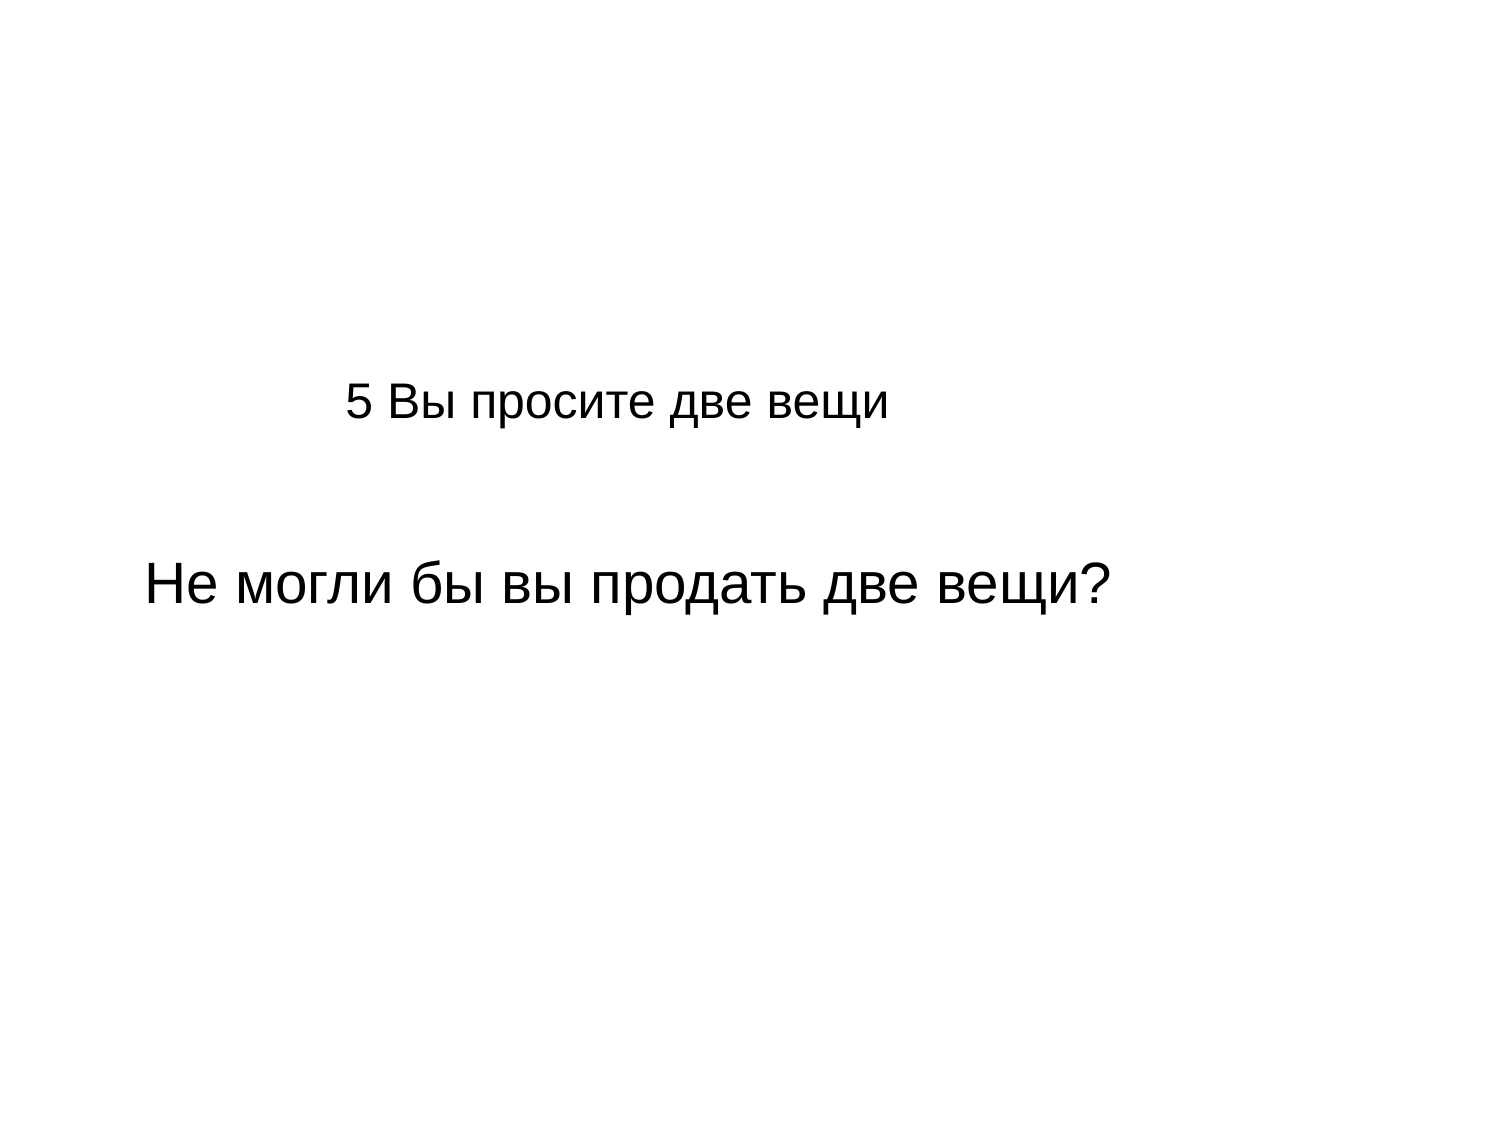

5 Вы просите две вещи
Не могли бы вы продать две вещи?